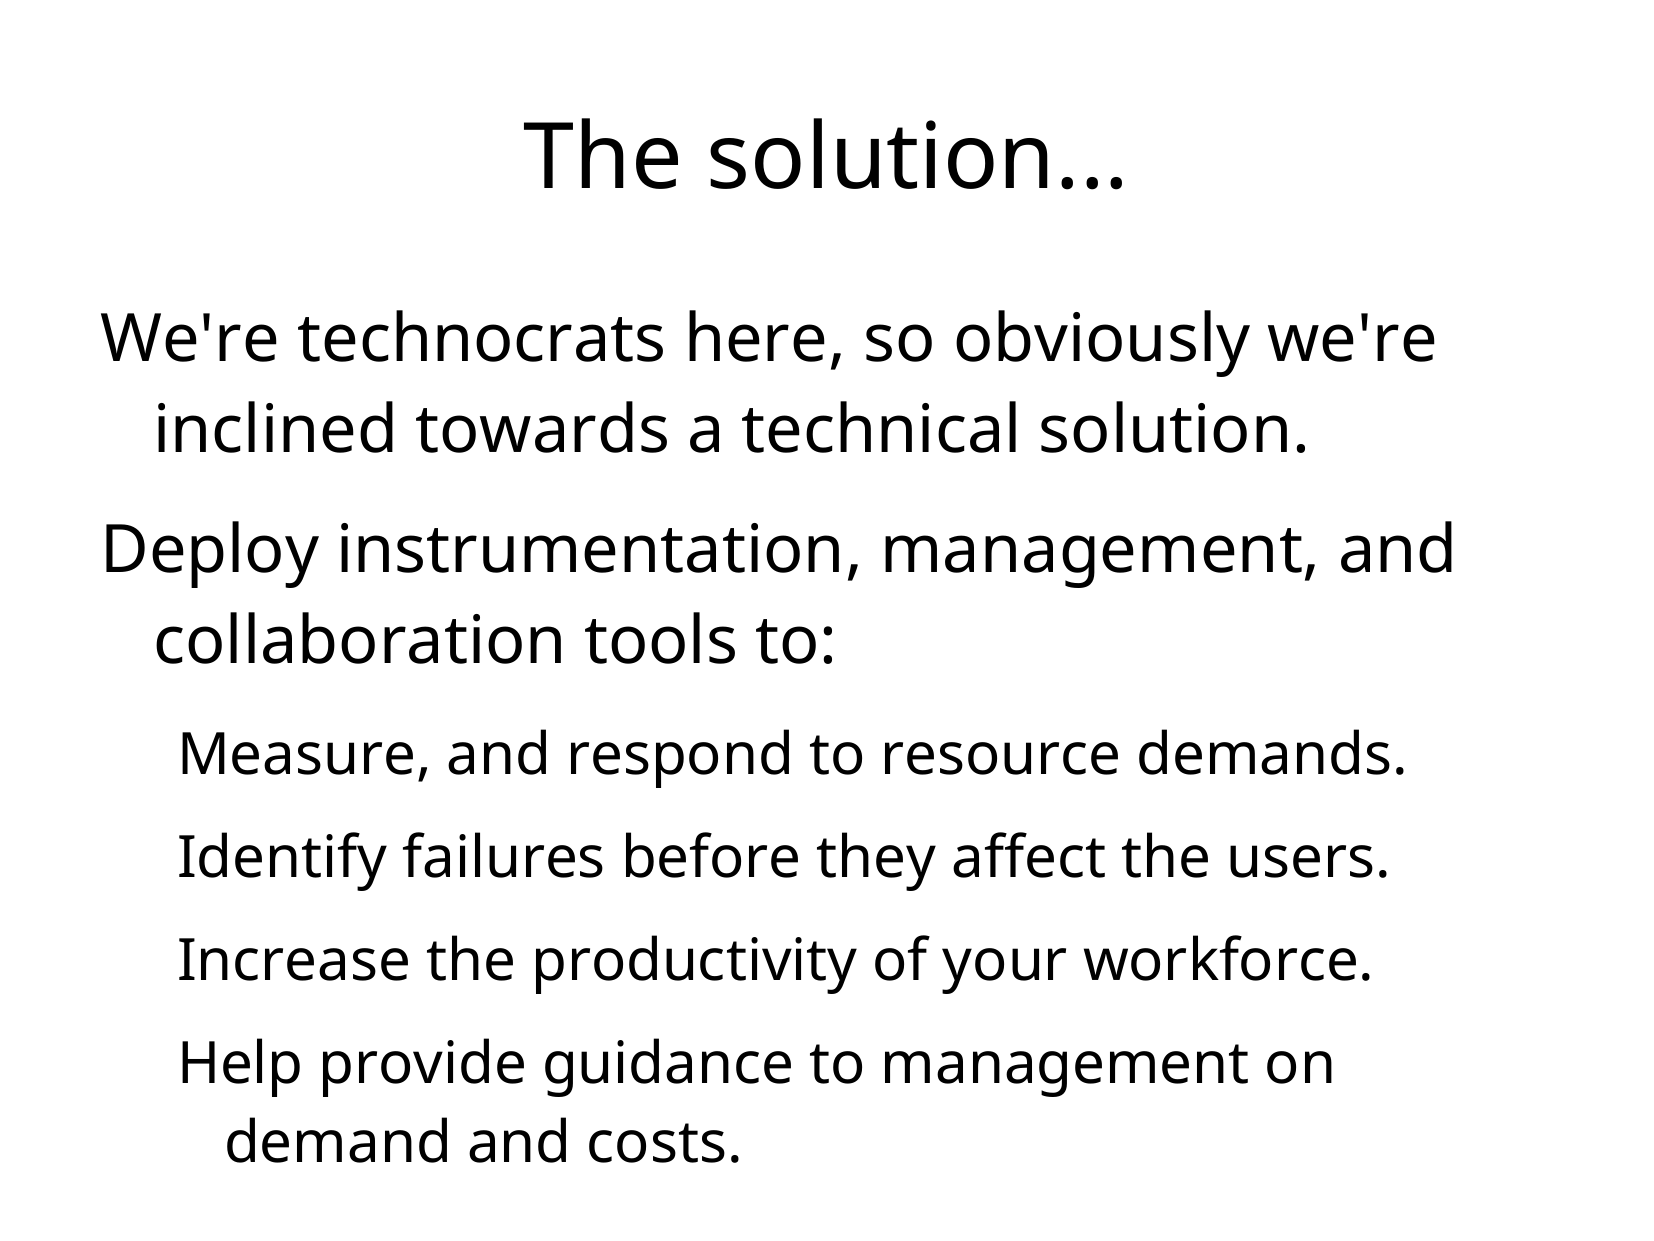

# The solution...
We're technocrats here, so obviously we're inclined towards a technical solution.
Deploy instrumentation, management, and collaboration tools to:
Measure, and respond to resource demands.
Identify failures before they affect the users.
Increase the productivity of your workforce.
Help provide guidance to management on demand and costs.